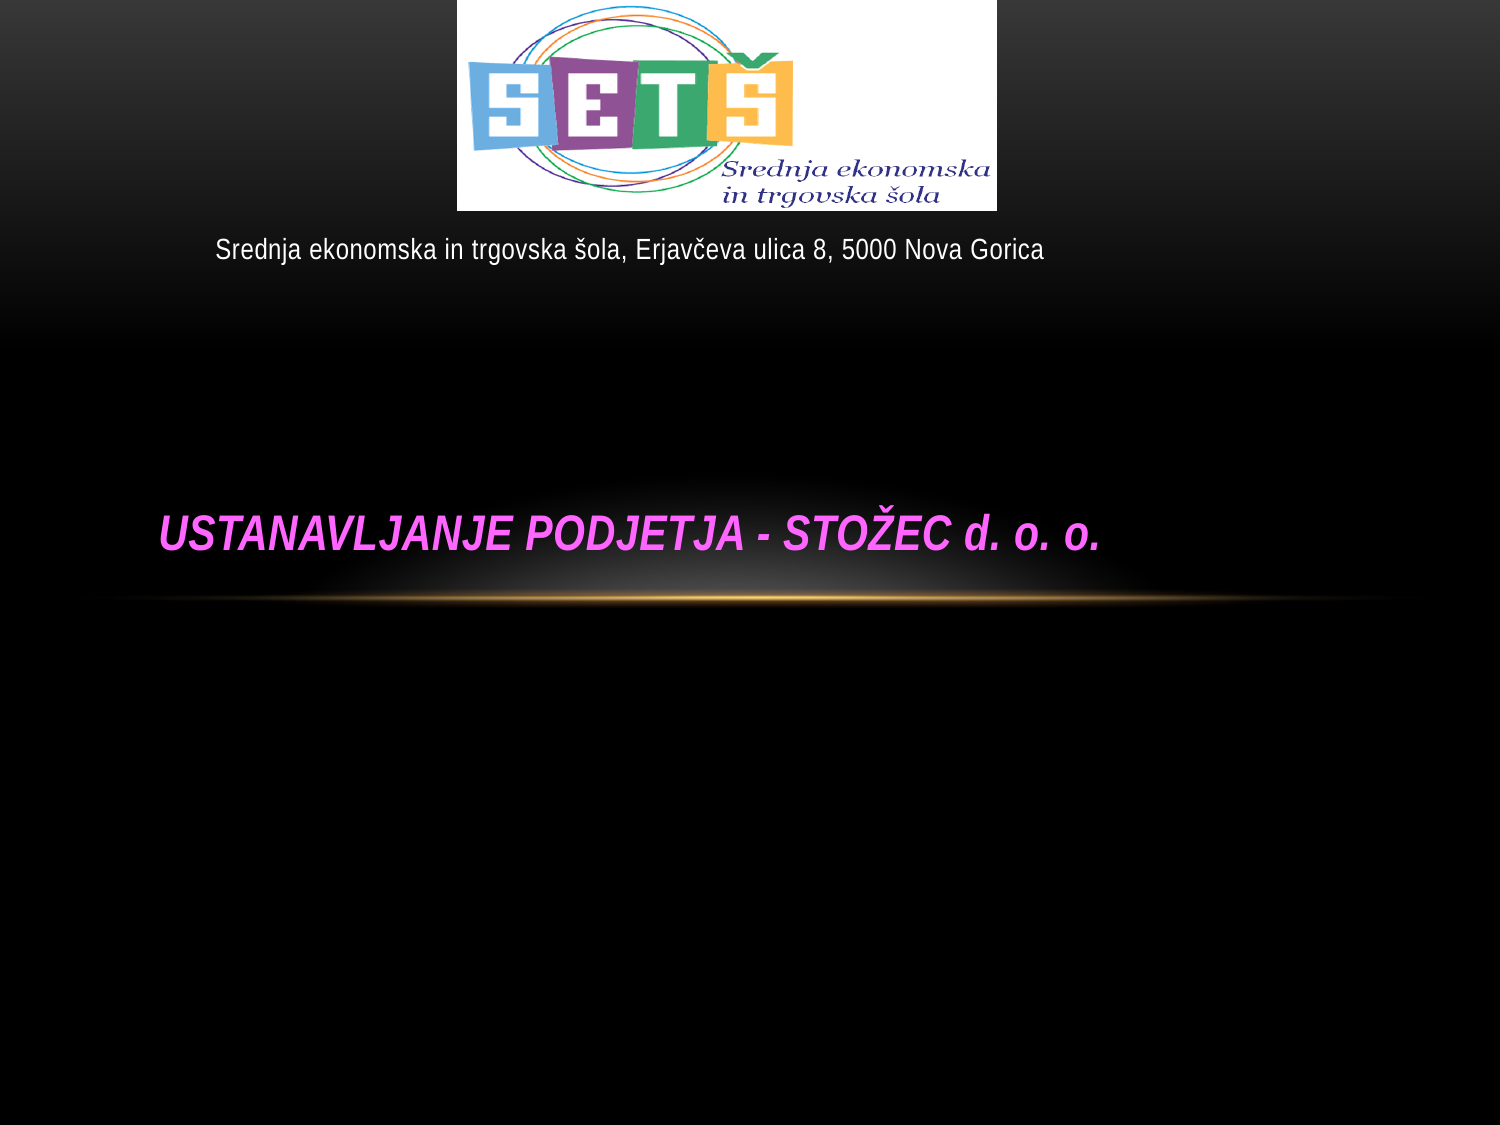

# Srednja ekonomska in trgovska šola, Erjavčeva ulica 8, 5000 Nova Gorica
USTANAVLJANJE PODJETJA - STOŽEC d. o. o.